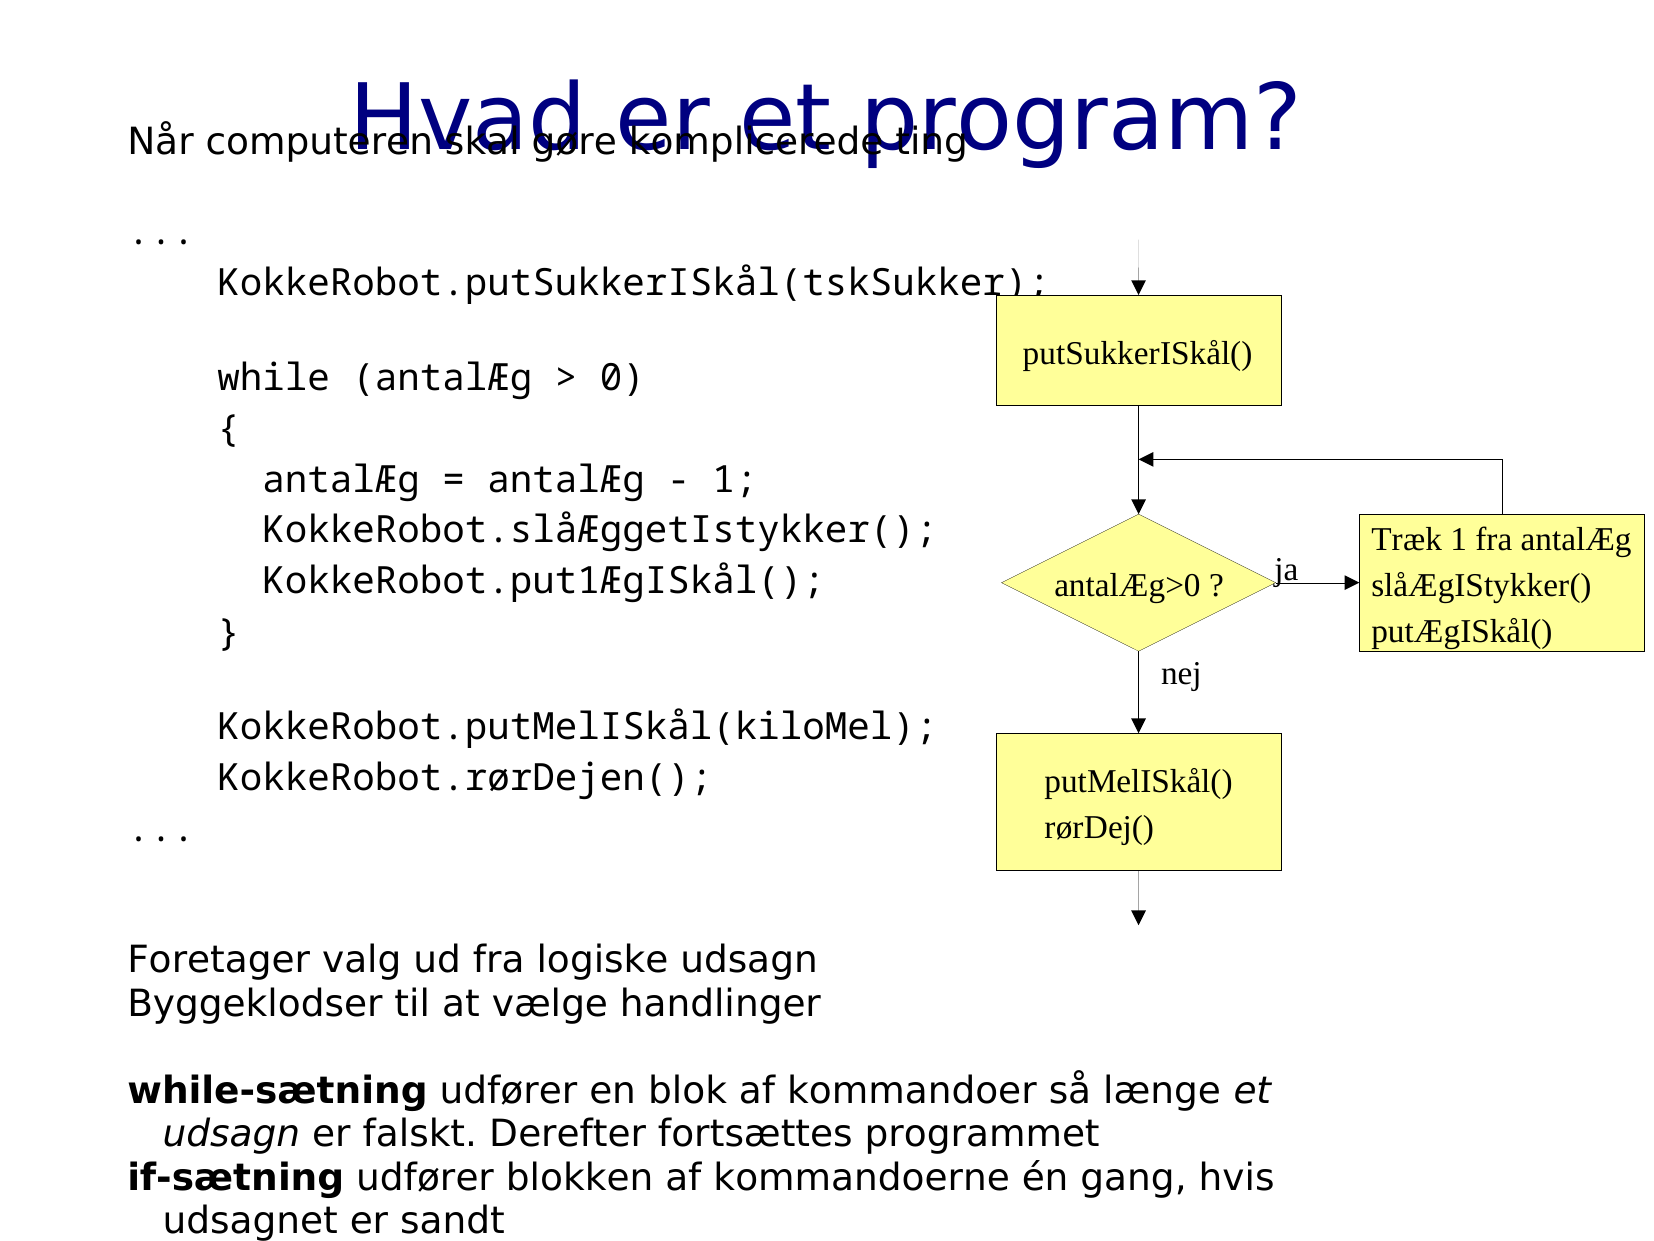

# Hvad er et program?
Når computeren skal gøre komplicerede ting
...
 KokkeRobot.putSukkerISkål(tskSukker);
 while (antalÆg > 0)
 {
 antalÆg = antalÆg - 1;
 KokkeRobot.slåÆggetIstykker();
 KokkeRobot.put1ÆgISkål();
 }
 KokkeRobot.putMelISkål(kiloMel);
 KokkeRobot.rørDejen();
...
Foretager valg ud fra logiske udsagn
Byggeklodser til at vælge handlinger
while-sætning udfører en blok af kommandoer så længe et udsagn er falskt. Derefter fortsættes programmet
if-sætning udfører blokken af kommandoerne én gang, hvis udsagnet er sandt